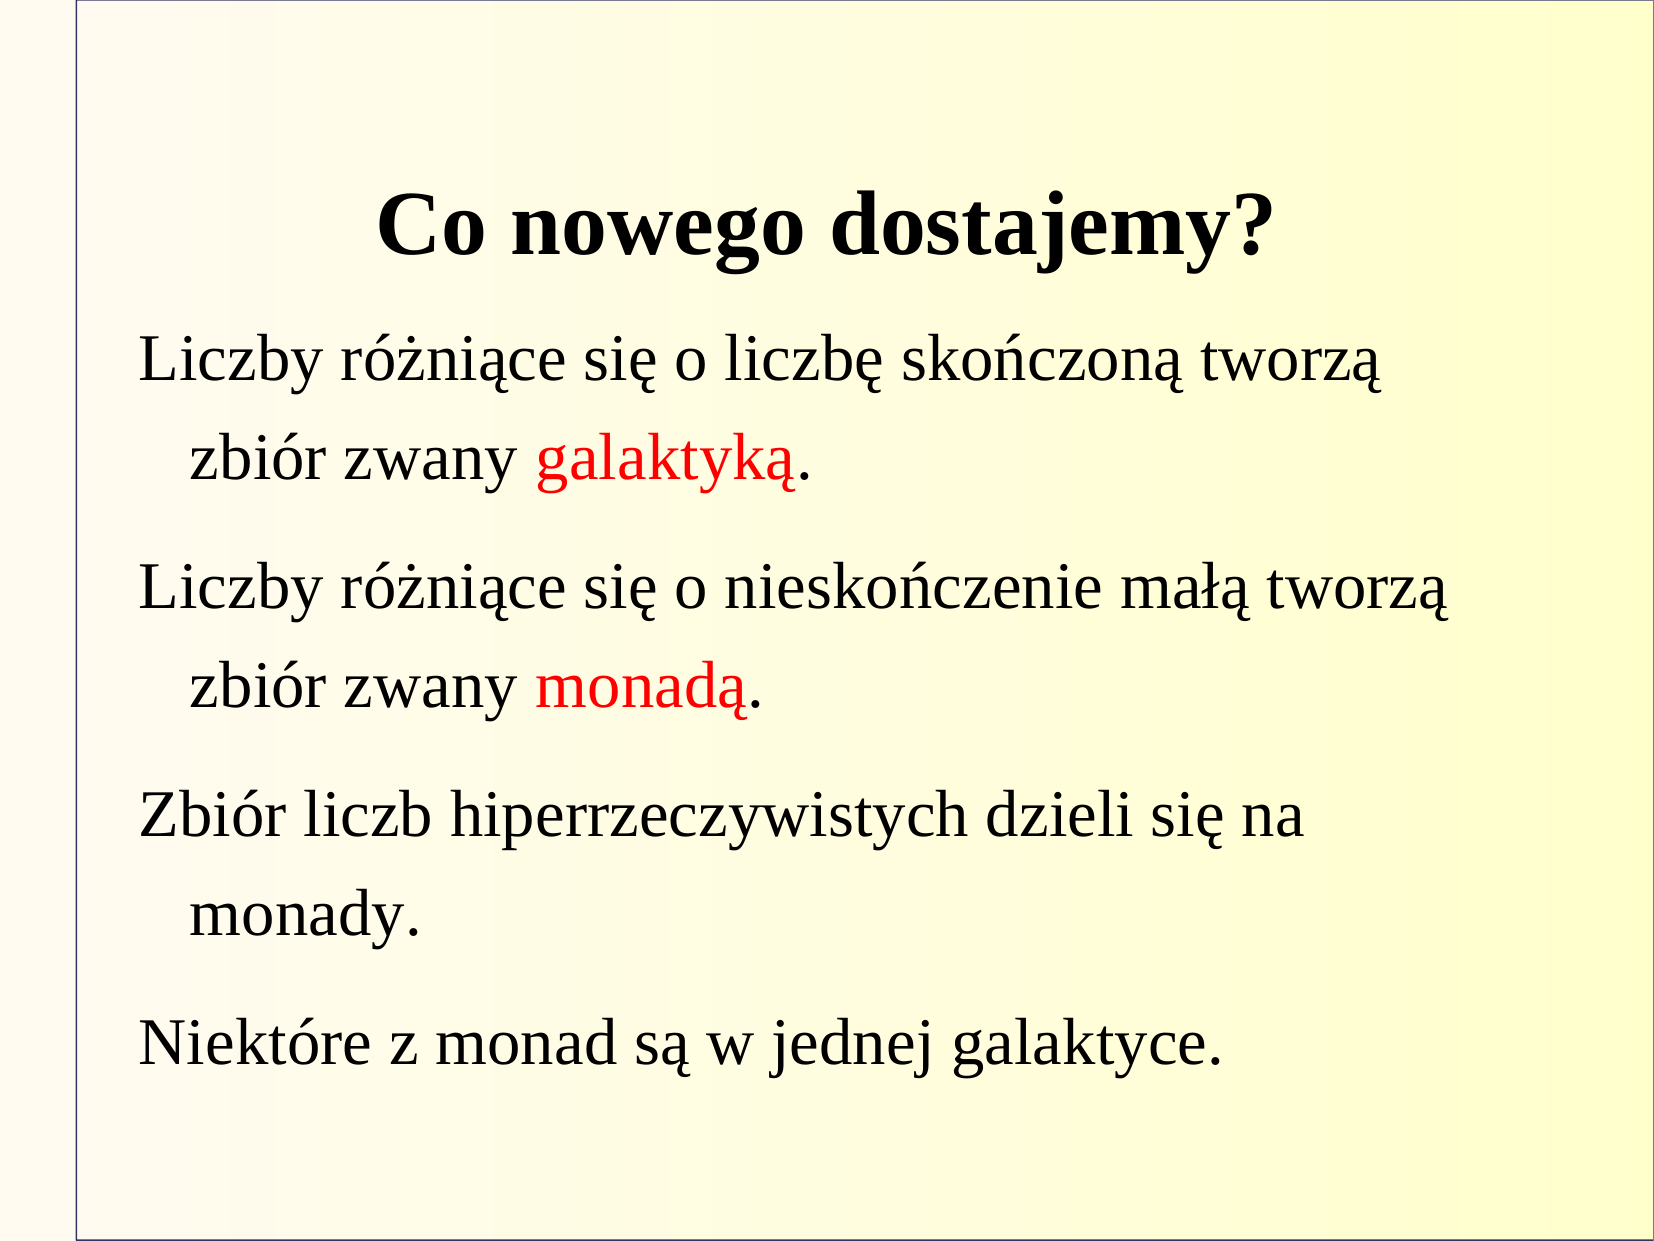

# Co nowego dostajemy?
Liczby różniące się o liczbę skończoną tworzą zbiór zwany galaktyką.
Liczby różniące się o nieskończenie małą tworzą zbiór zwany monadą.
Zbiór liczb hiperrzeczywistych dzieli się na monady.
Niektóre z monad są w jednej galaktyce.